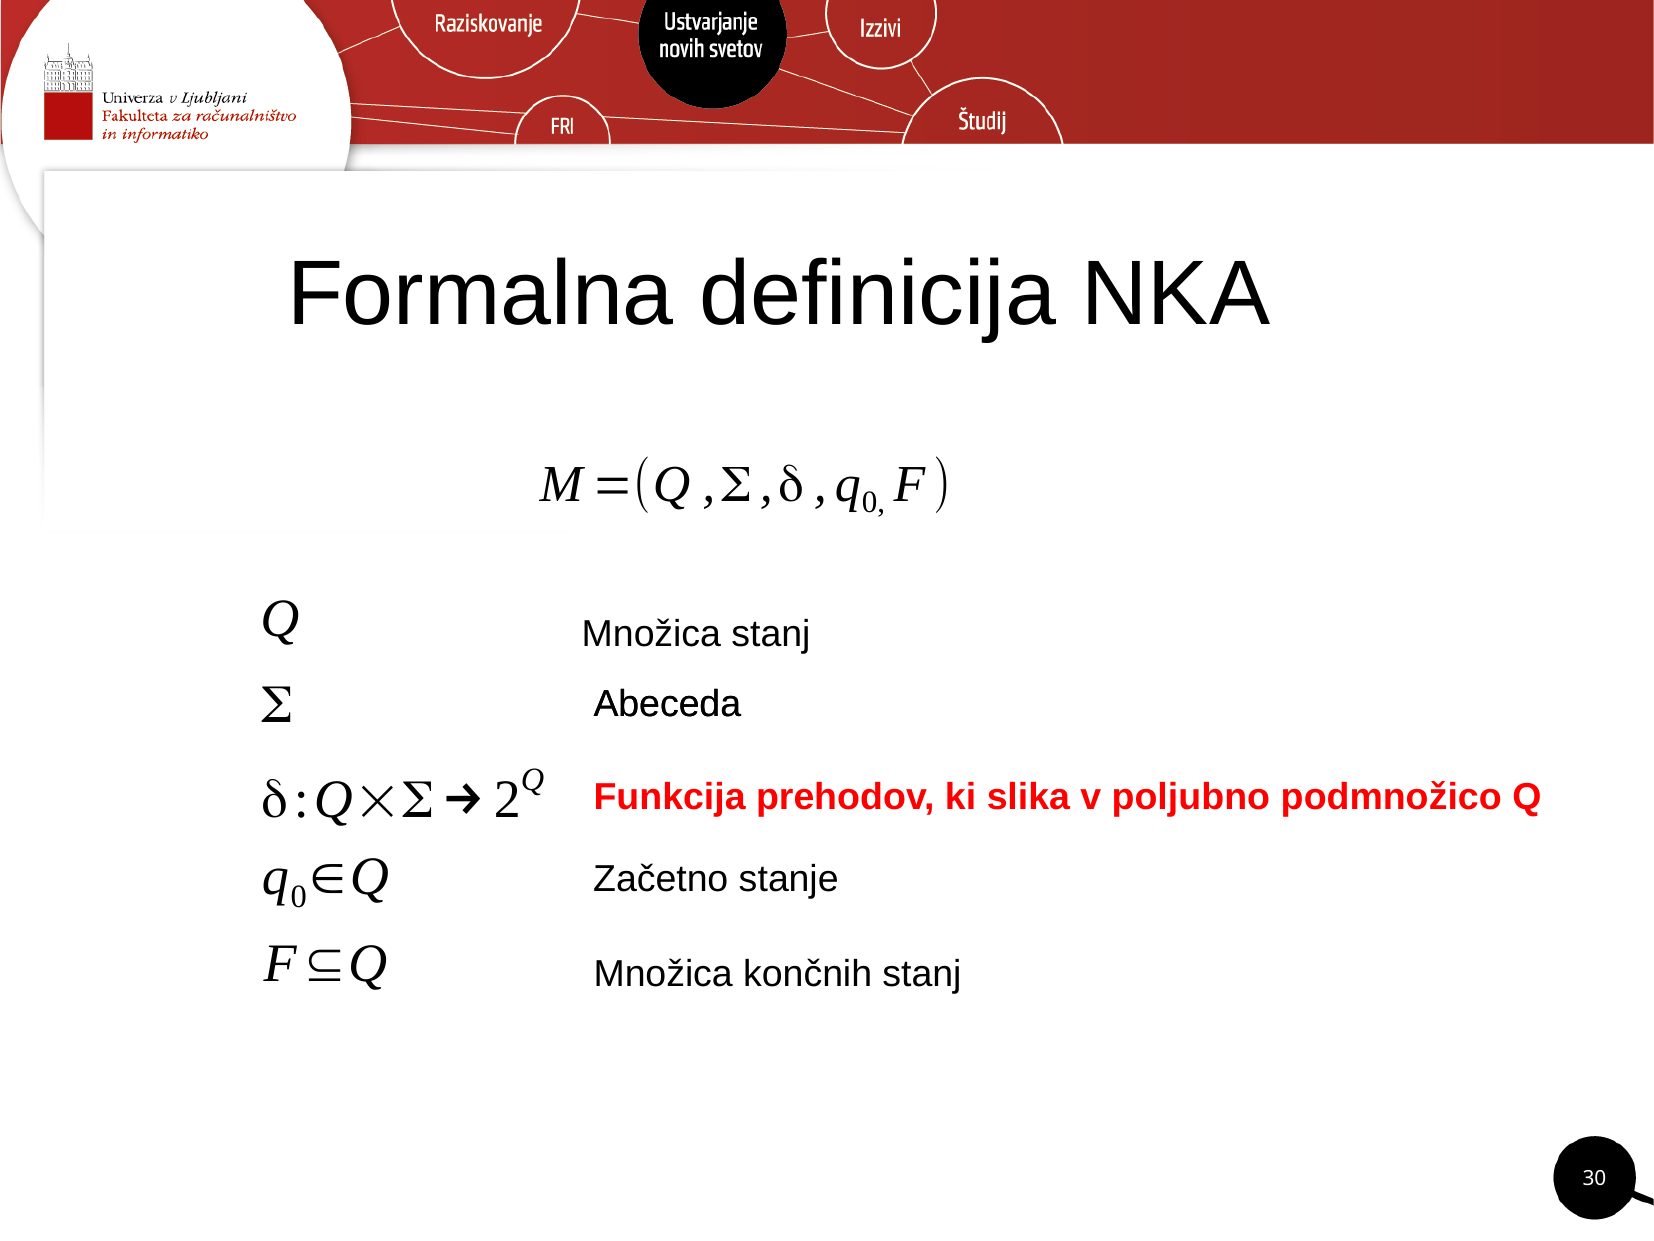

# Formalna definicija NKA
Množica stanj
Abeceda
Abeceda
Funkcija prehodov, ki slika v poljubno podmnožico Q
Začetno stanje
Množica končnih stanj